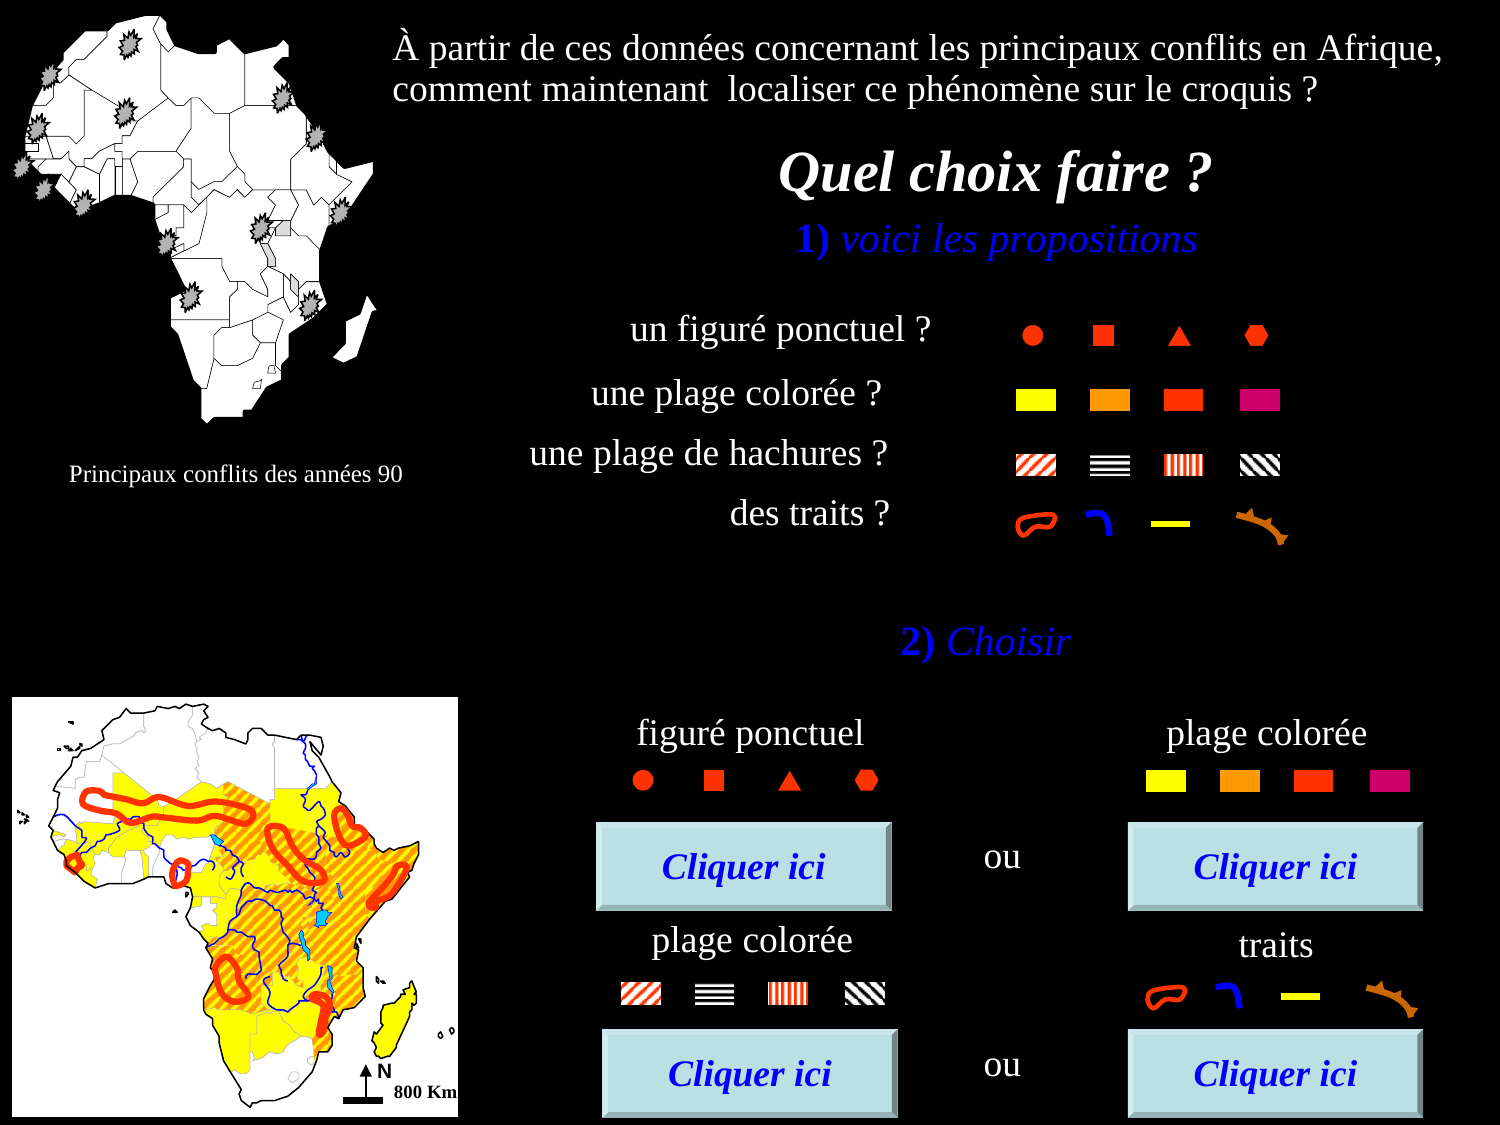

Principaux conflits des années 90
À partir de ces données concernant les principaux conflits en Afrique, comment maintenant localiser ce phénomène sur le croquis ?
Quel choix faire ?
1) voici les propositions
un figuré ponctuel ?
une plage colorée ?
une plage de hachures ?
des traits ?
2) Choisir
figuré ponctuel
plage colorée
Cliquer ici
Cliquer ici
ou
plage colorée
traits
Cliquer ici
Cliquer ici
ou
N
800 Km